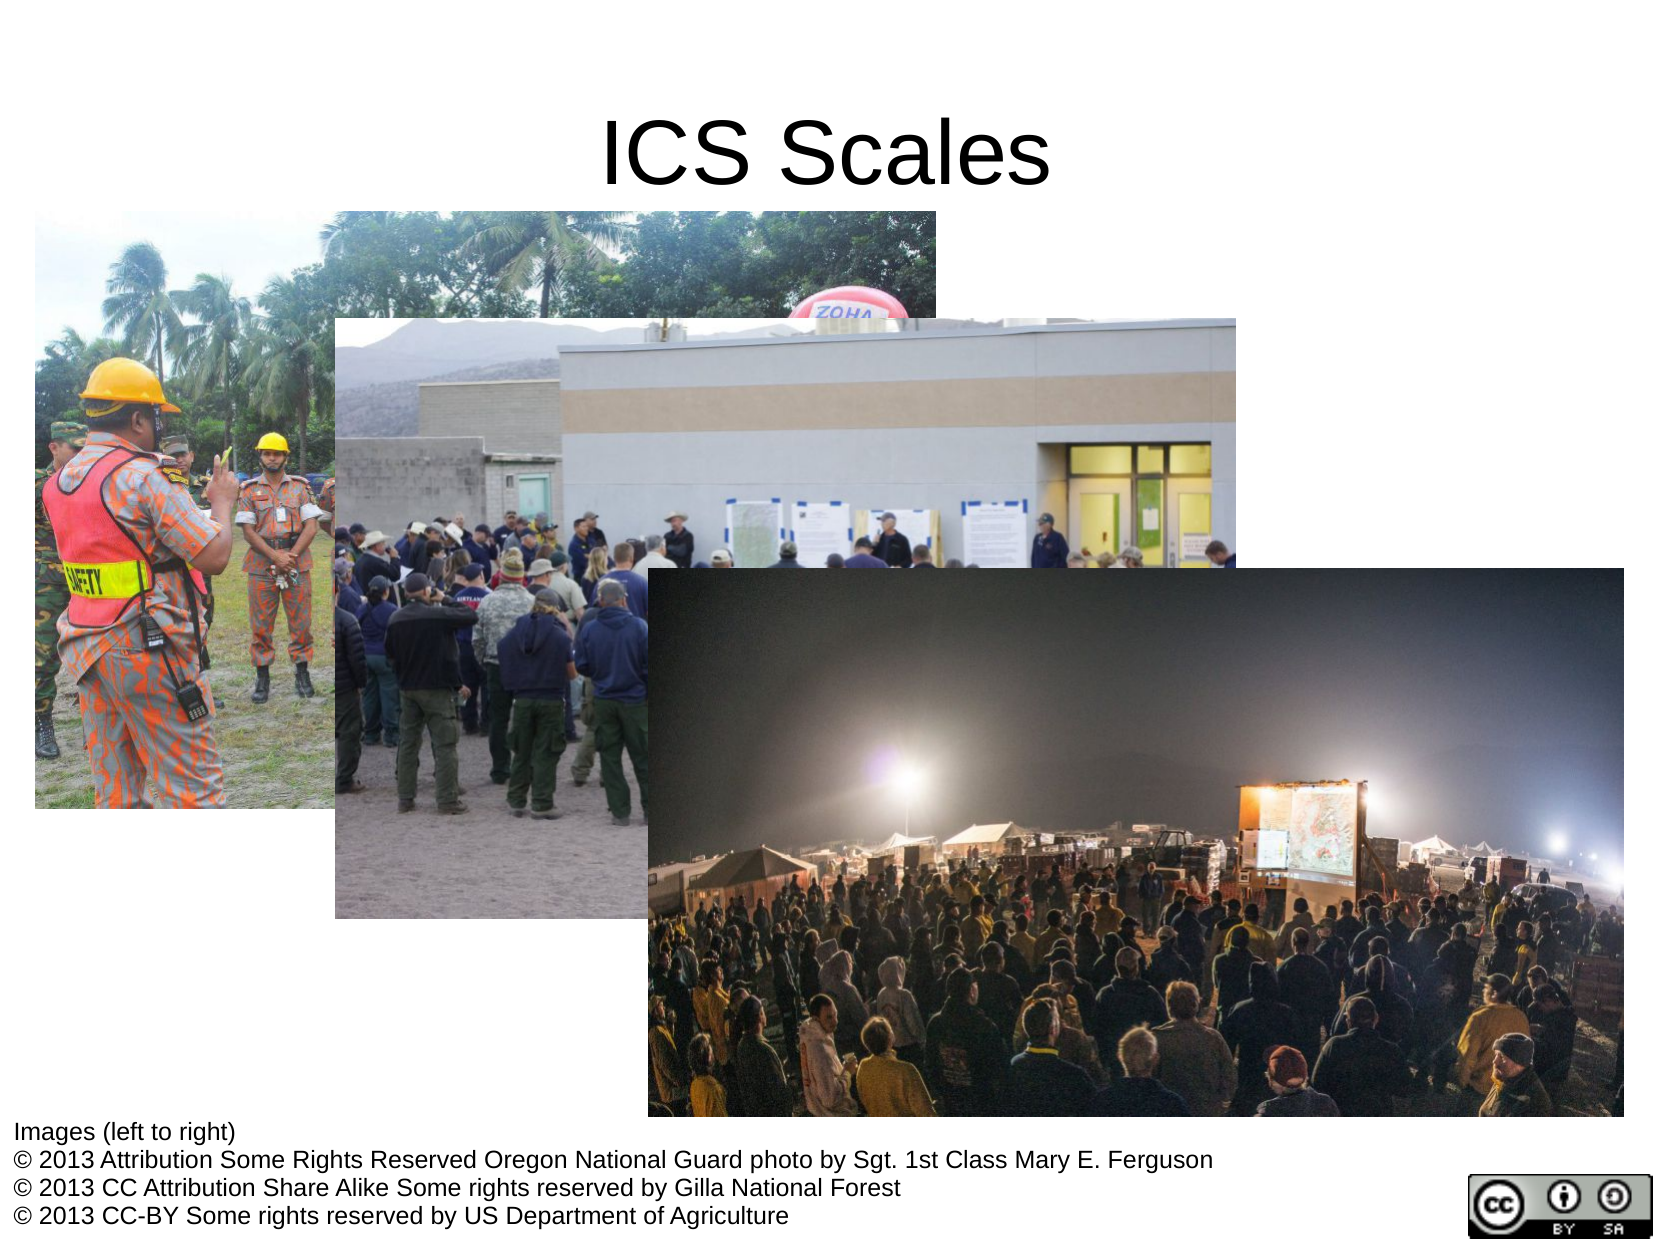

# ICS Scales
Images (left to right)
© 2013 Attribution Some Rights Reserved Oregon National Guard photo by Sgt. 1st Class Mary E. Ferguson
© 2013 CC Attribution Share Alike Some rights reserved by Gilla National Forest
© 2013 CC-BY Some rights reserved by US Department of Agriculture